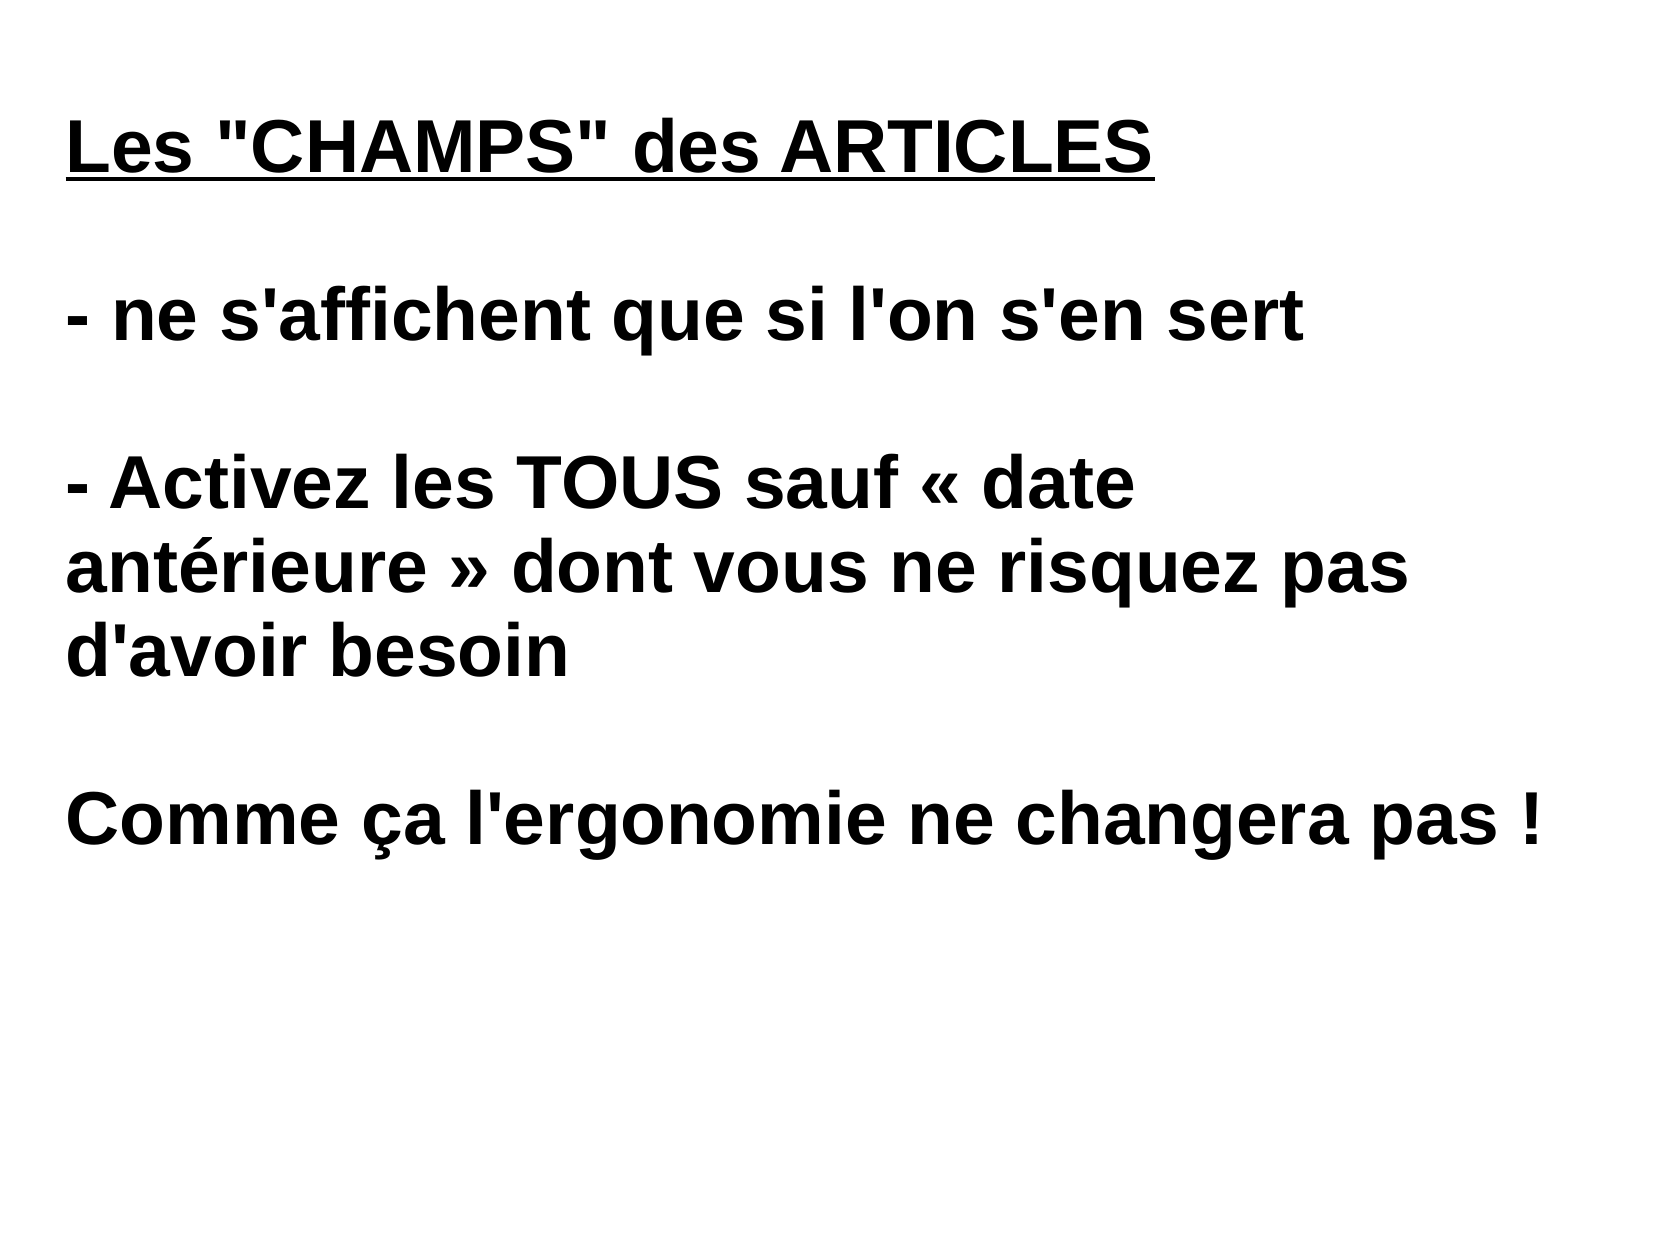

Les "CHAMPS" des ARTICLES
- ne s'affichent que si l'on s'en sert
- Activez les TOUS sauf « date antérieure » dont vous ne risquez pas d'avoir besoin
Comme ça l'ergonomie ne changera pas !